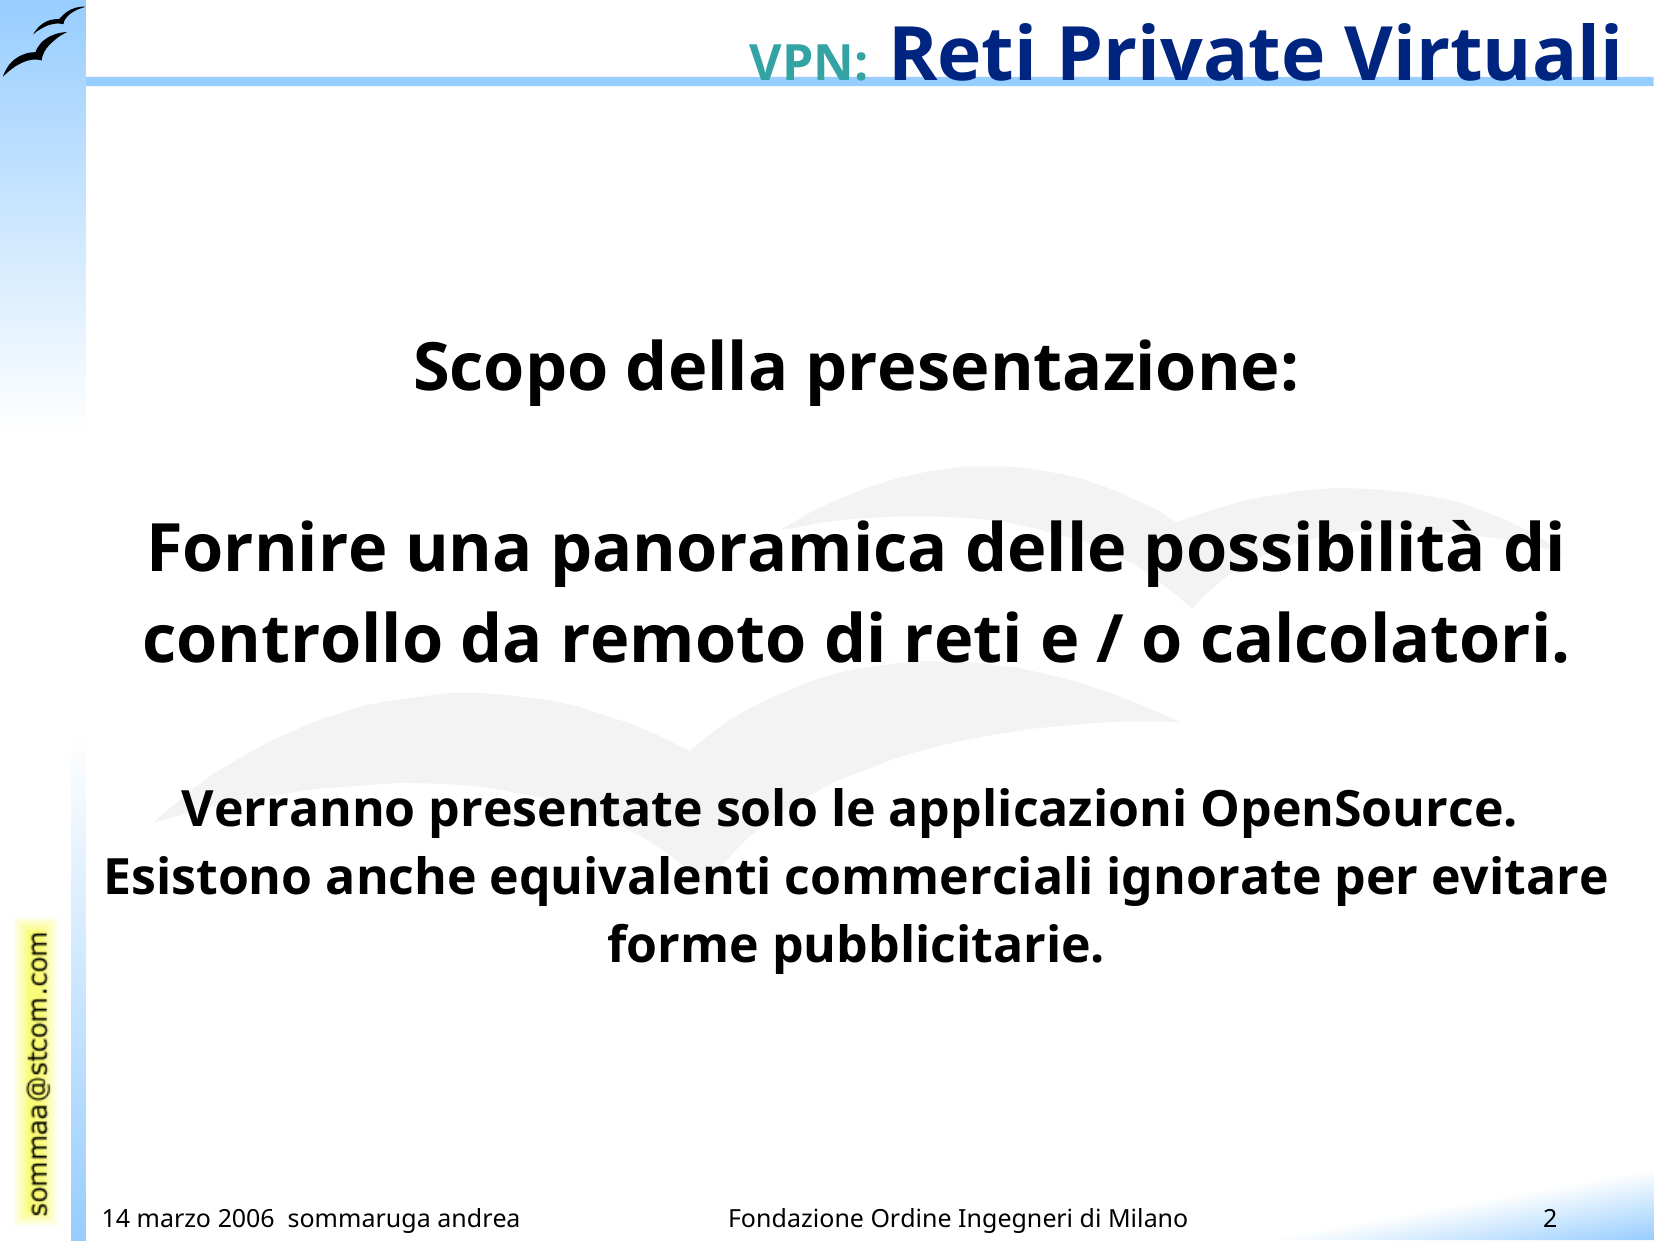

# VPN: Reti Private Virtuali
Scopo della presentazione:
Fornire una panoramica delle possibilità di controllo da remoto di reti e / o calcolatori.
Verranno presentate solo le applicazioni OpenSource.
Esistono anche equivalenti commerciali ignorate per evitare forme pubblicitarie.